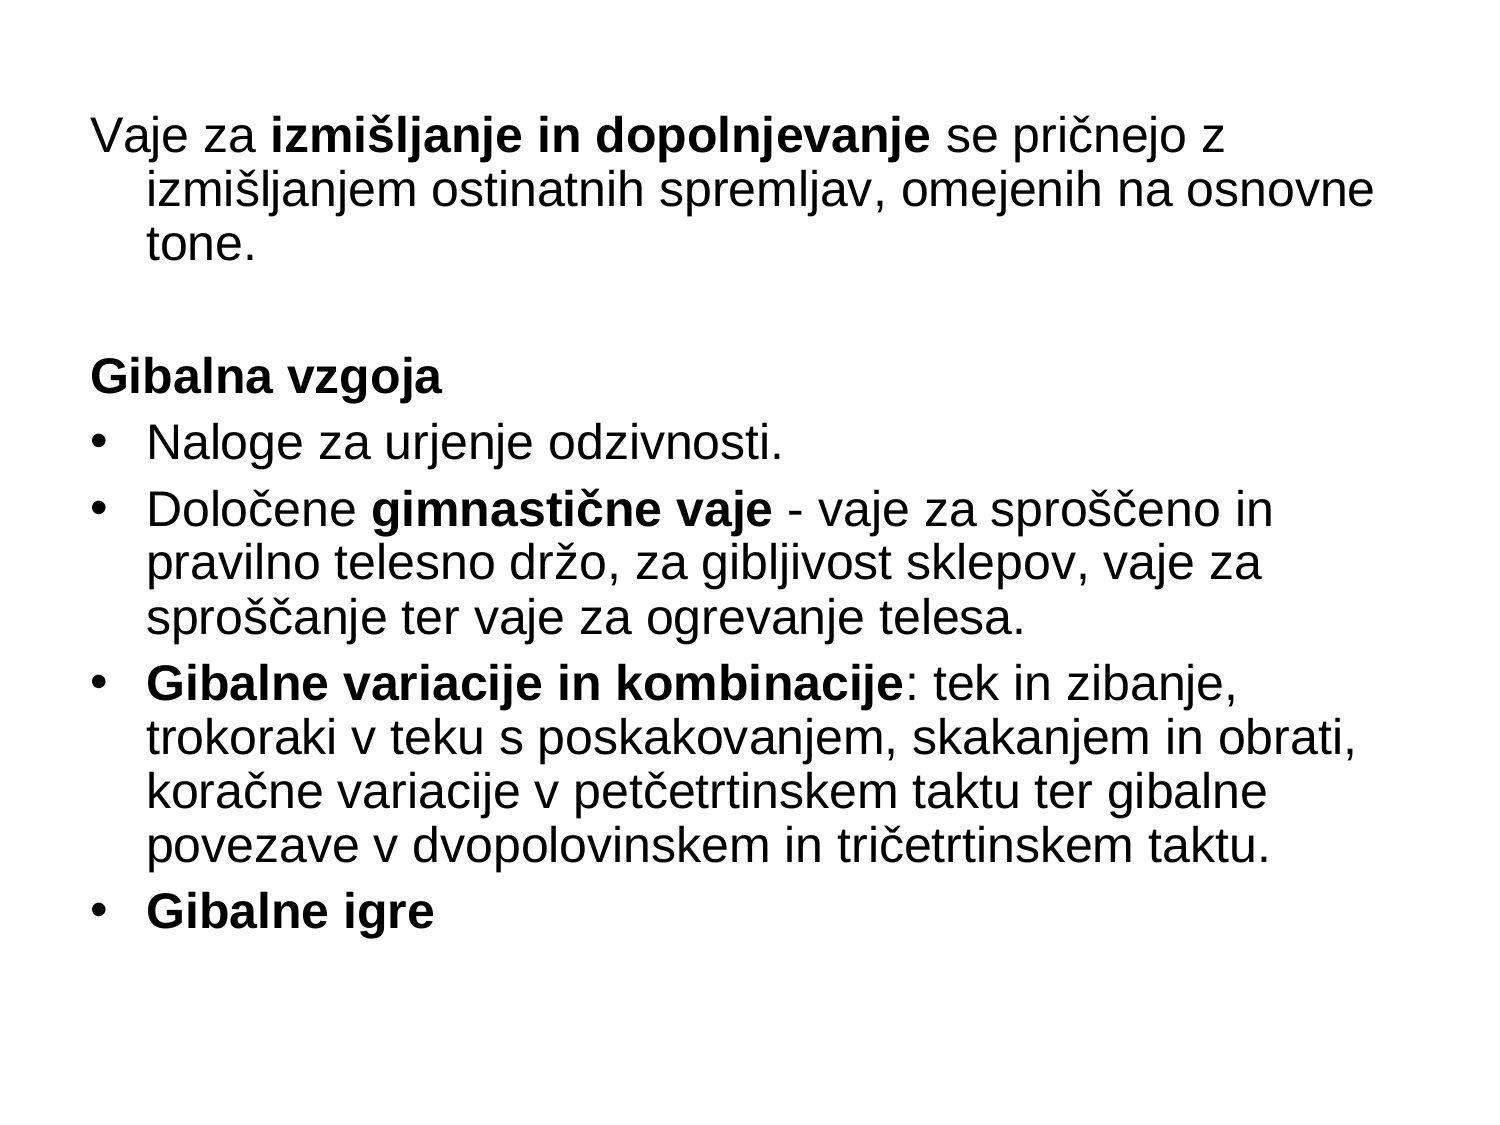

# Vaje za izmišljanje in dopolnjevanje se pričnejo z izmišljanjem ostinatnih spremljav, omejenih na osnovne tone.
Gibalna vzgoja
Naloge za urjenje odzivnosti.
Določene gimnastične vaje - vaje za sproščeno in pravilno telesno držo, za gibljivost sklepov, vaje za sproščanje ter vaje za ogrevanje telesa.
Gibalne variacije in kombinacije: tek in zibanje, trokoraki v teku s poskakovanjem, skakanjem in obrati, koračne variacije v petčetrtinskem taktu ter gibalne povezave v dvopolovinskem in tričetrtinskem taktu.
Gibalne igre